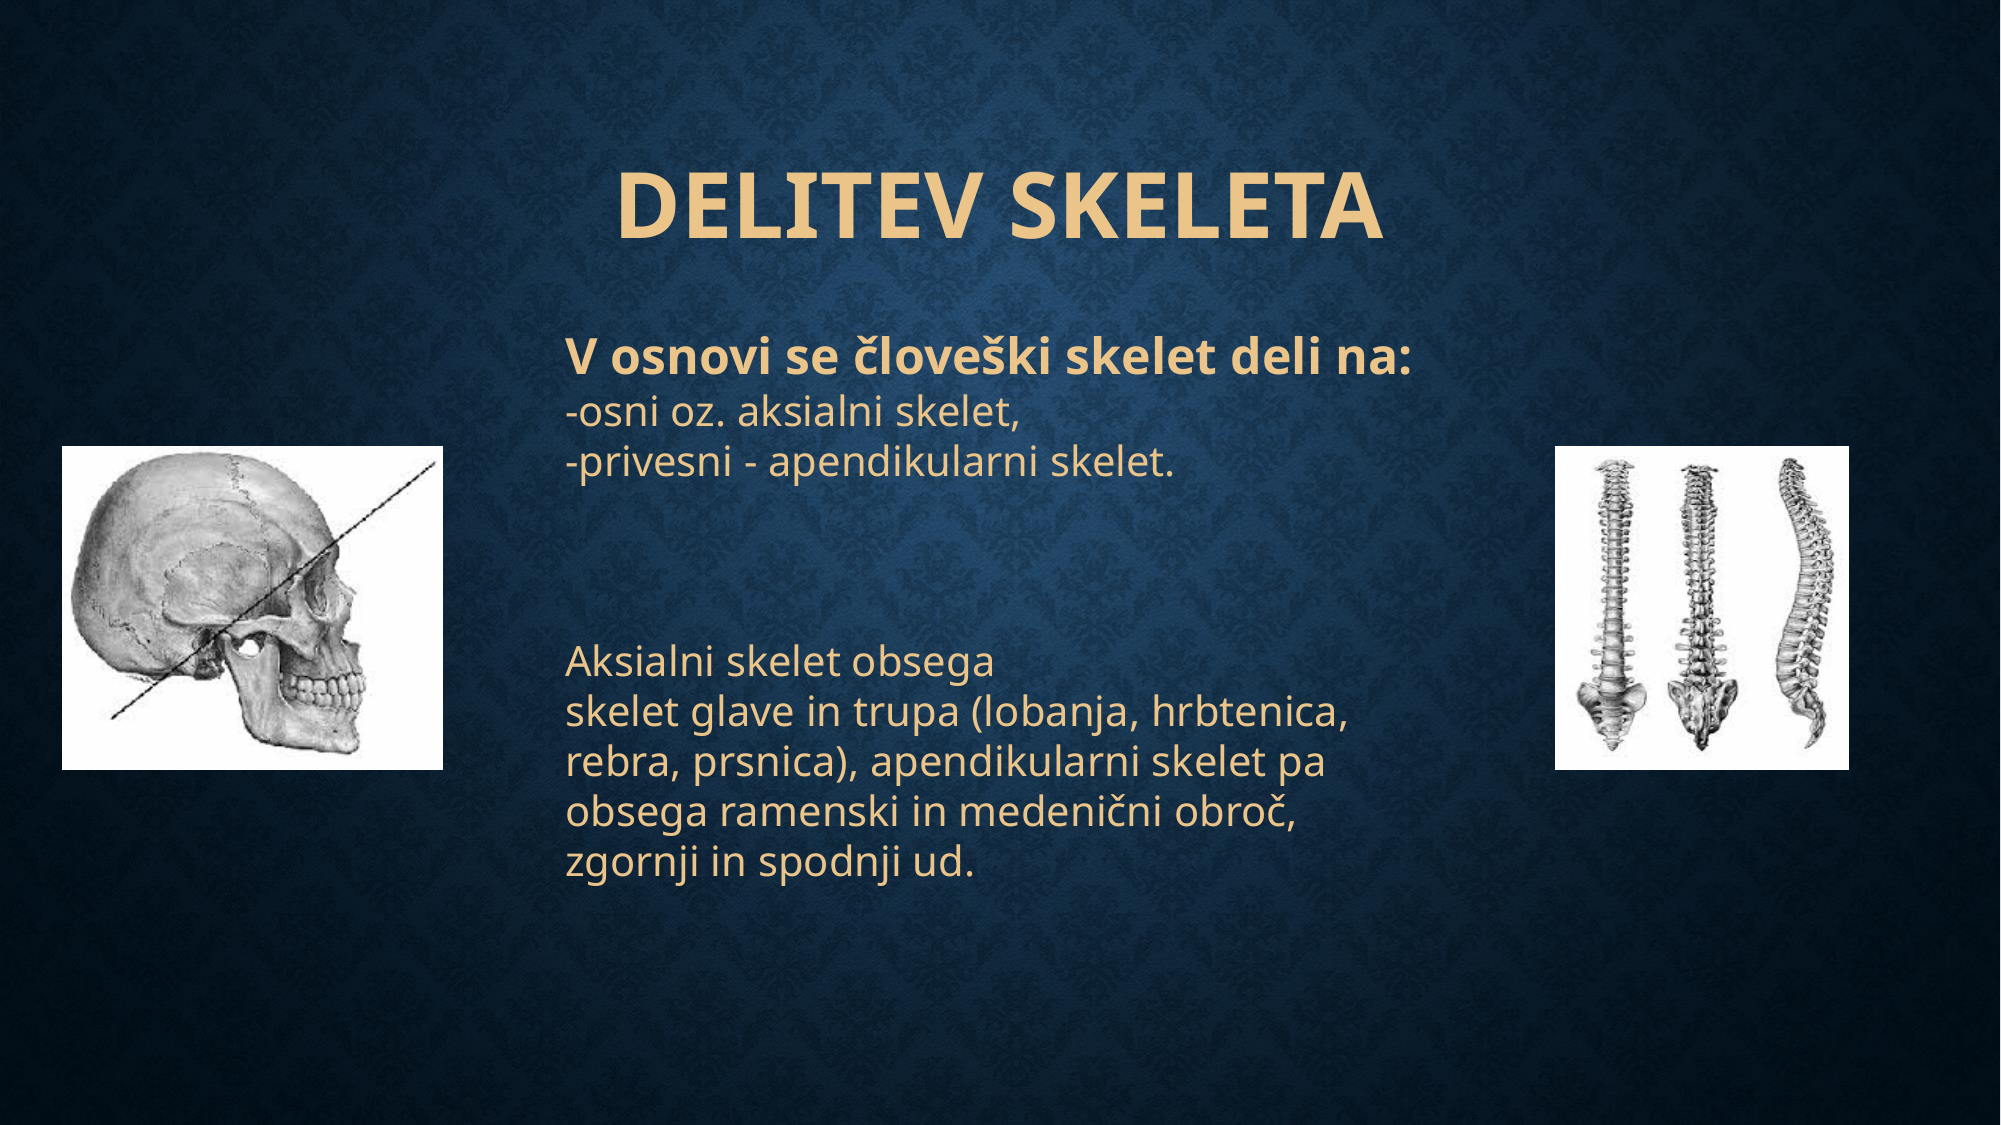

# DELITEV SKELETA
V osnovi se človeški skelet deli na:
-osni oz. aksialni skelet,
-privesni - apendikularni skelet.
Aksialni skelet obsega skelet glave in trupa (lobanja, hrbtenica, rebra, prsnica), apendikularni skelet pa obsega ramenski in medenični obroč, zgornji in spodnji ud.